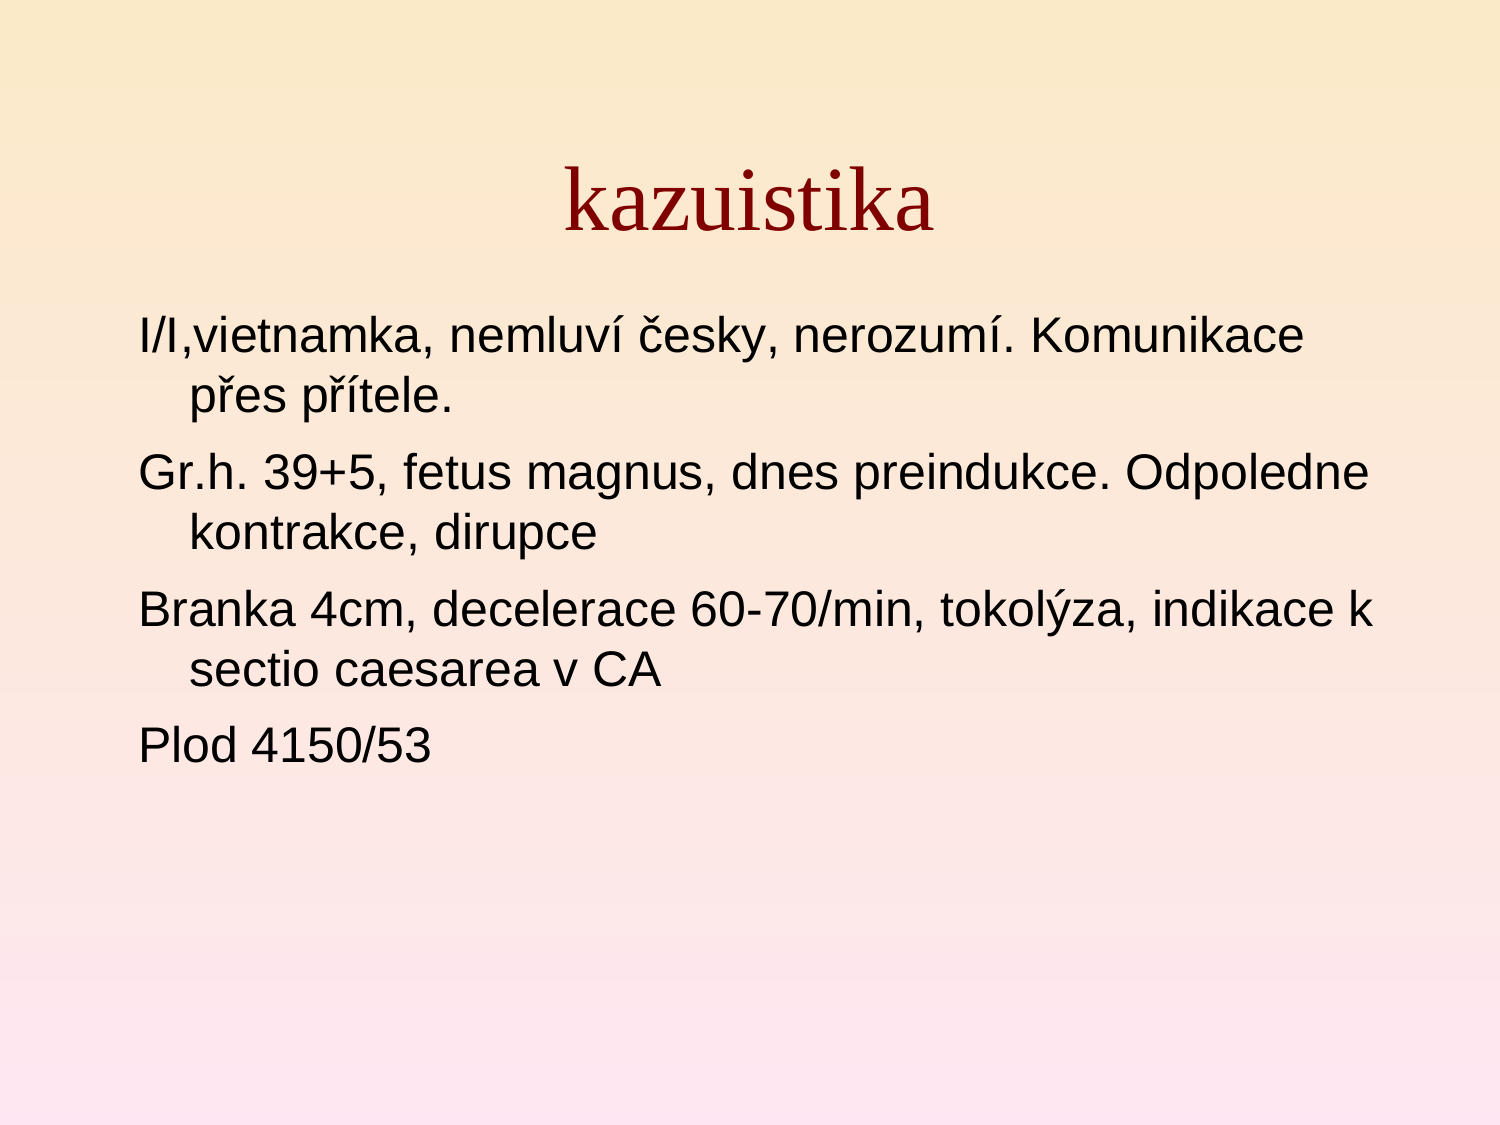

# kazuistika
I/I,vietnamka, nemluví česky, nerozumí. Komunikace přes přítele.
Gr.h. 39+5, fetus magnus, dnes preindukce. Odpoledne kontrakce, dirupce
Branka 4cm, decelerace 60-70/min, tokolýza, indikace k sectio caesarea v CA
Plod 4150/53